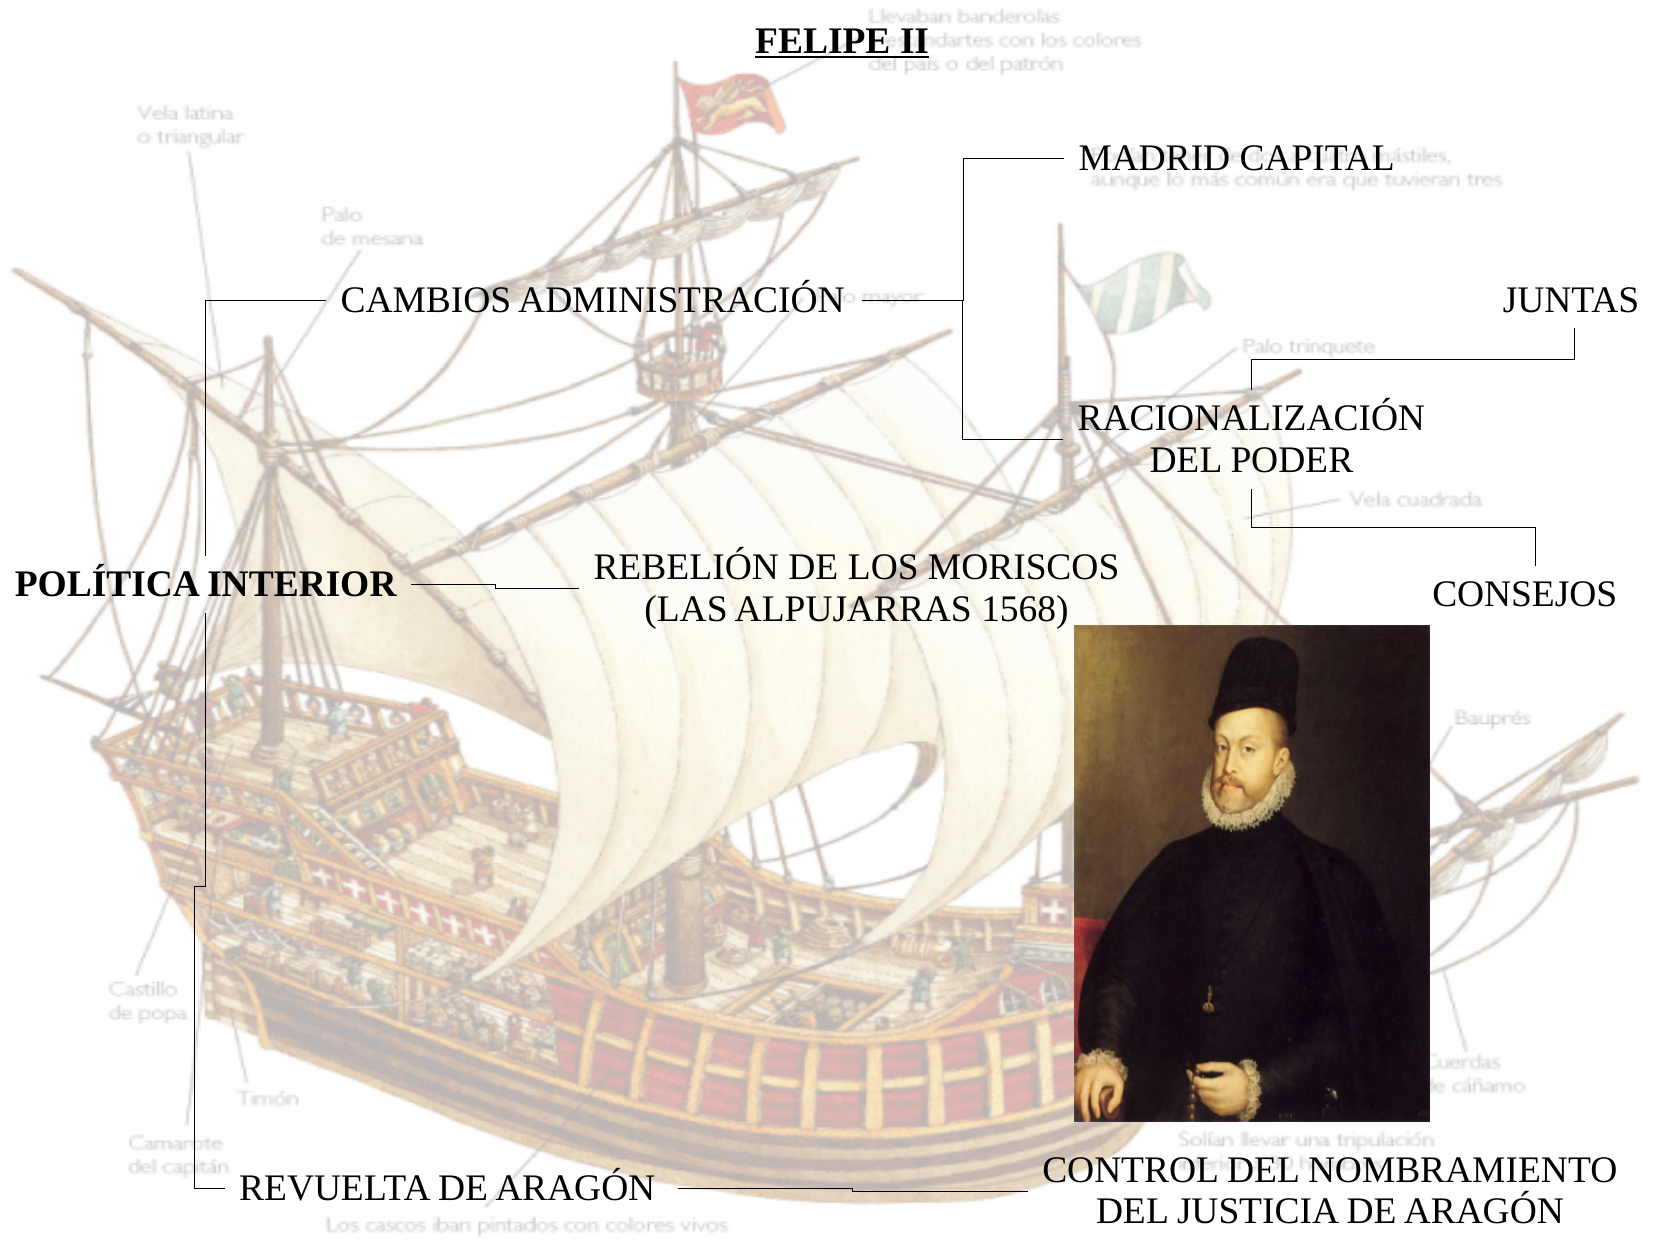

FELIPE II
MADRID CAPITAL
CAMBIOS ADMINISTRACIÓN
JUNTAS
RACIONALIZACIÓN
DEL PODER
REBELIÓN DE LOS MORISCOS
(LAS ALPUJARRAS 1568)
POLÍTICA INTERIOR
CONSEJOS
CONTROL DEL NOMBRAMIENTO
DEL JUSTICIA DE ARAGÓN
REVUELTA DE ARAGÓN